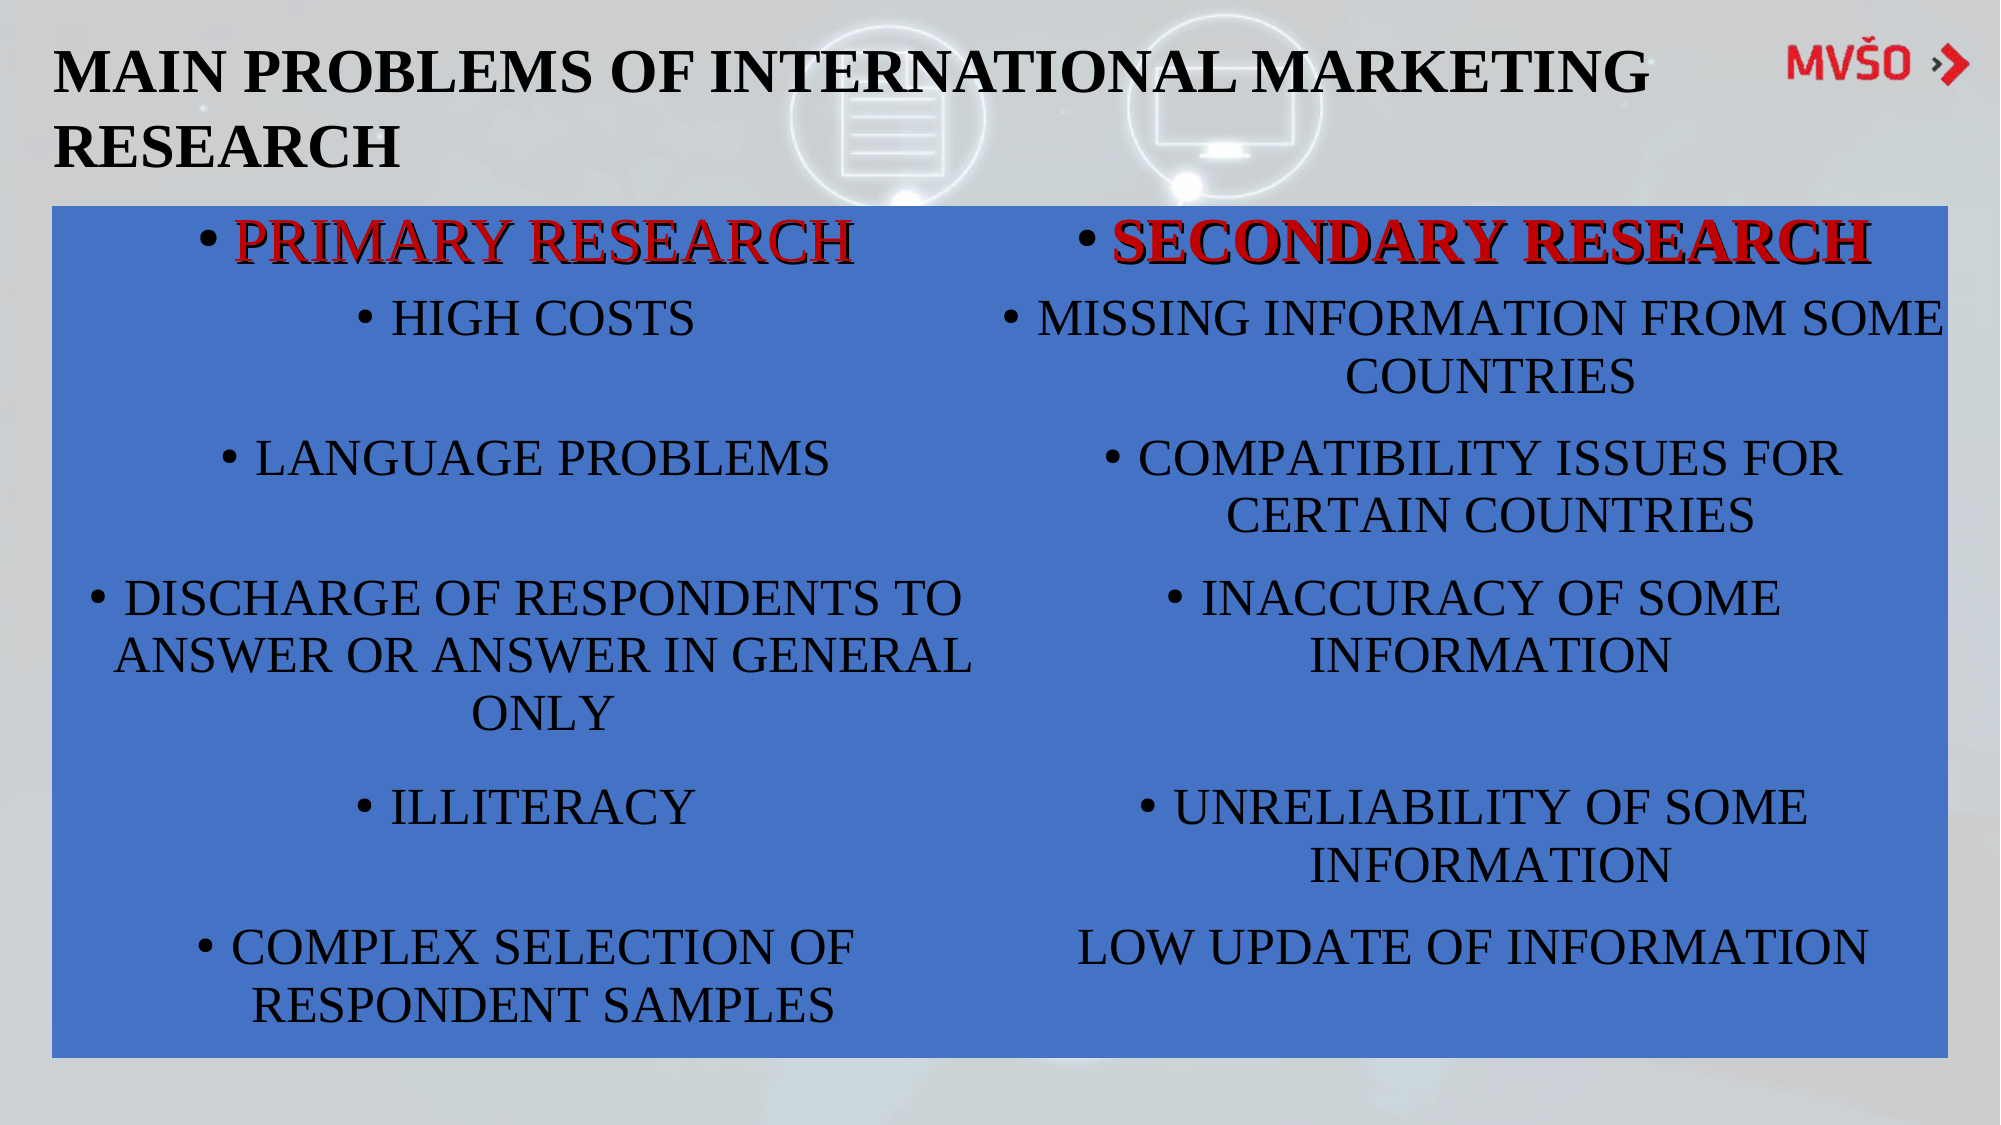

MAIN PROBLEMS OF INTERNATIONAL MARKETING RESEARCH
| PRIMARY RESEARCH | SECONDARY RESEARCH |
| --- | --- |
| HIGH COSTS | MISSING INFORMATION FROM SOME COUNTRIES |
| LANGUAGE PROBLEMS | COMPATIBILITY ISSUES FOR CERTAIN COUNTRIES |
| DISCHARGE OF RESPONDENTS TO ANSWER OR ANSWER IN GENERAL ONLY | INACCURACY OF SOME INFORMATION |
| ILLITERACY | UNRELIABILITY OF SOME INFORMATION |
| COMPLEX SELECTION OF RESPONDENT SAMPLES | LOW UPDATE OF INFORMATION |